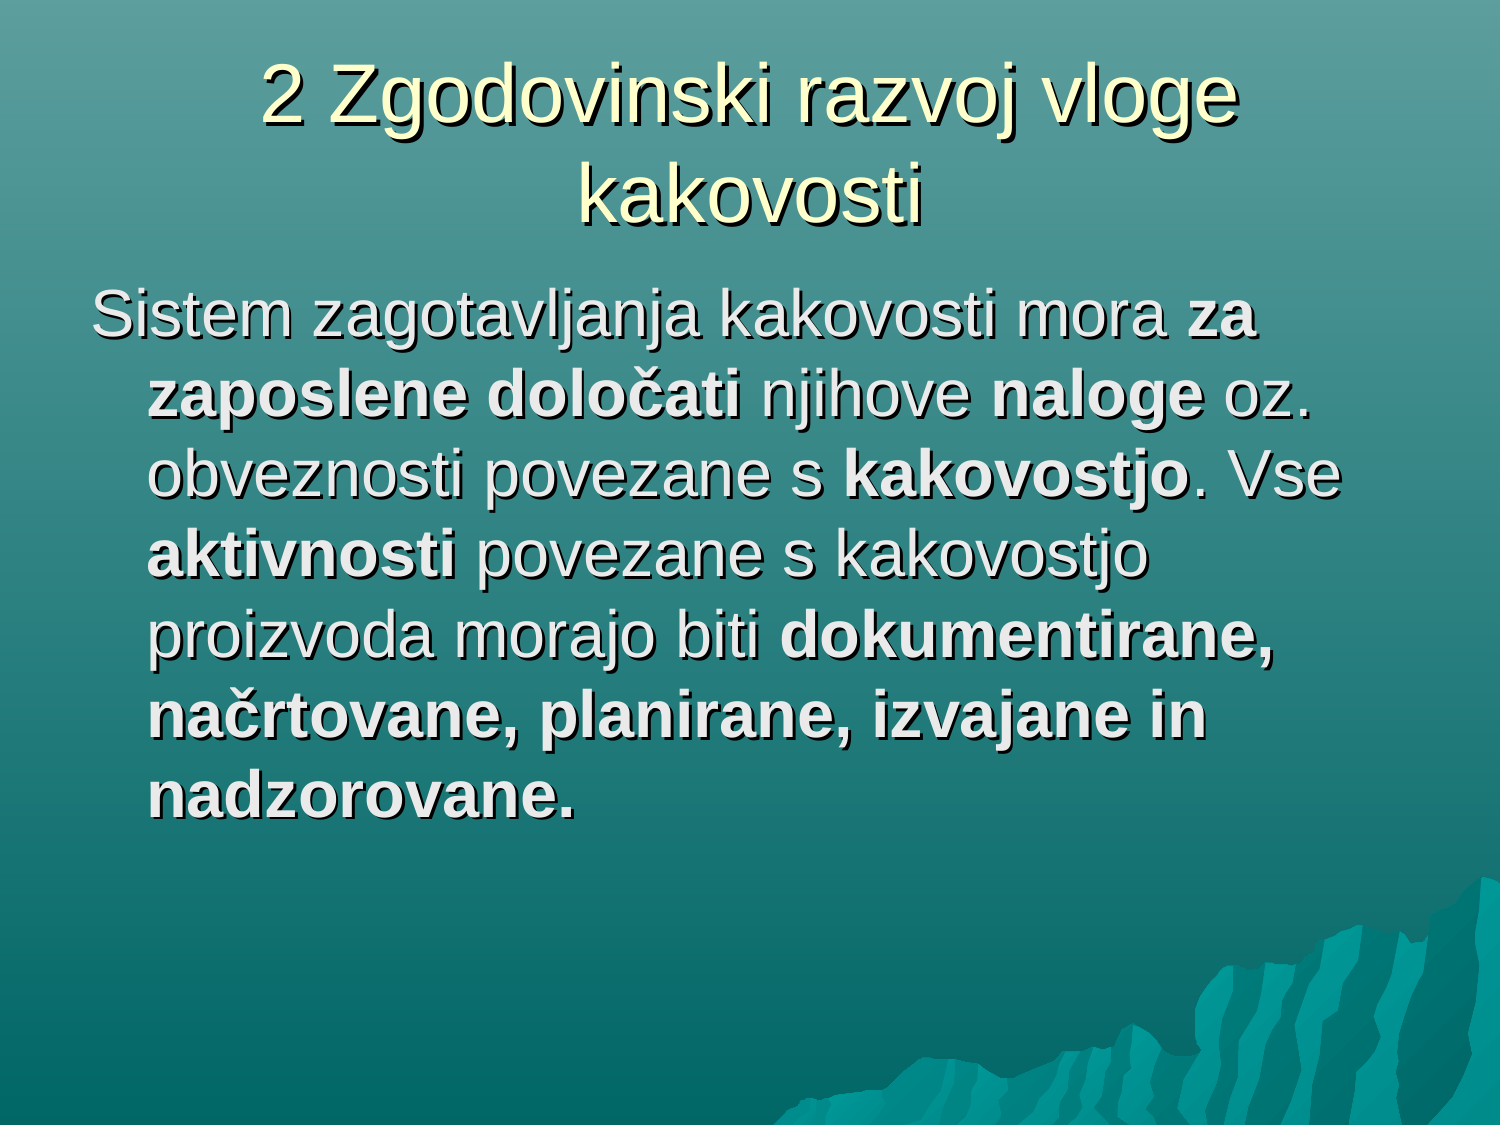

# 2 Zgodovinski razvoj vloge kakovosti
Sistem zagotavljanja kakovosti mora za zaposlene določati njihove naloge oz. obveznosti povezane s kakovostjo. Vse aktivnosti povezane s kakovostjo proizvoda morajo biti dokumentirane, načrtovane, planirane, izvajane in nadzorovane.